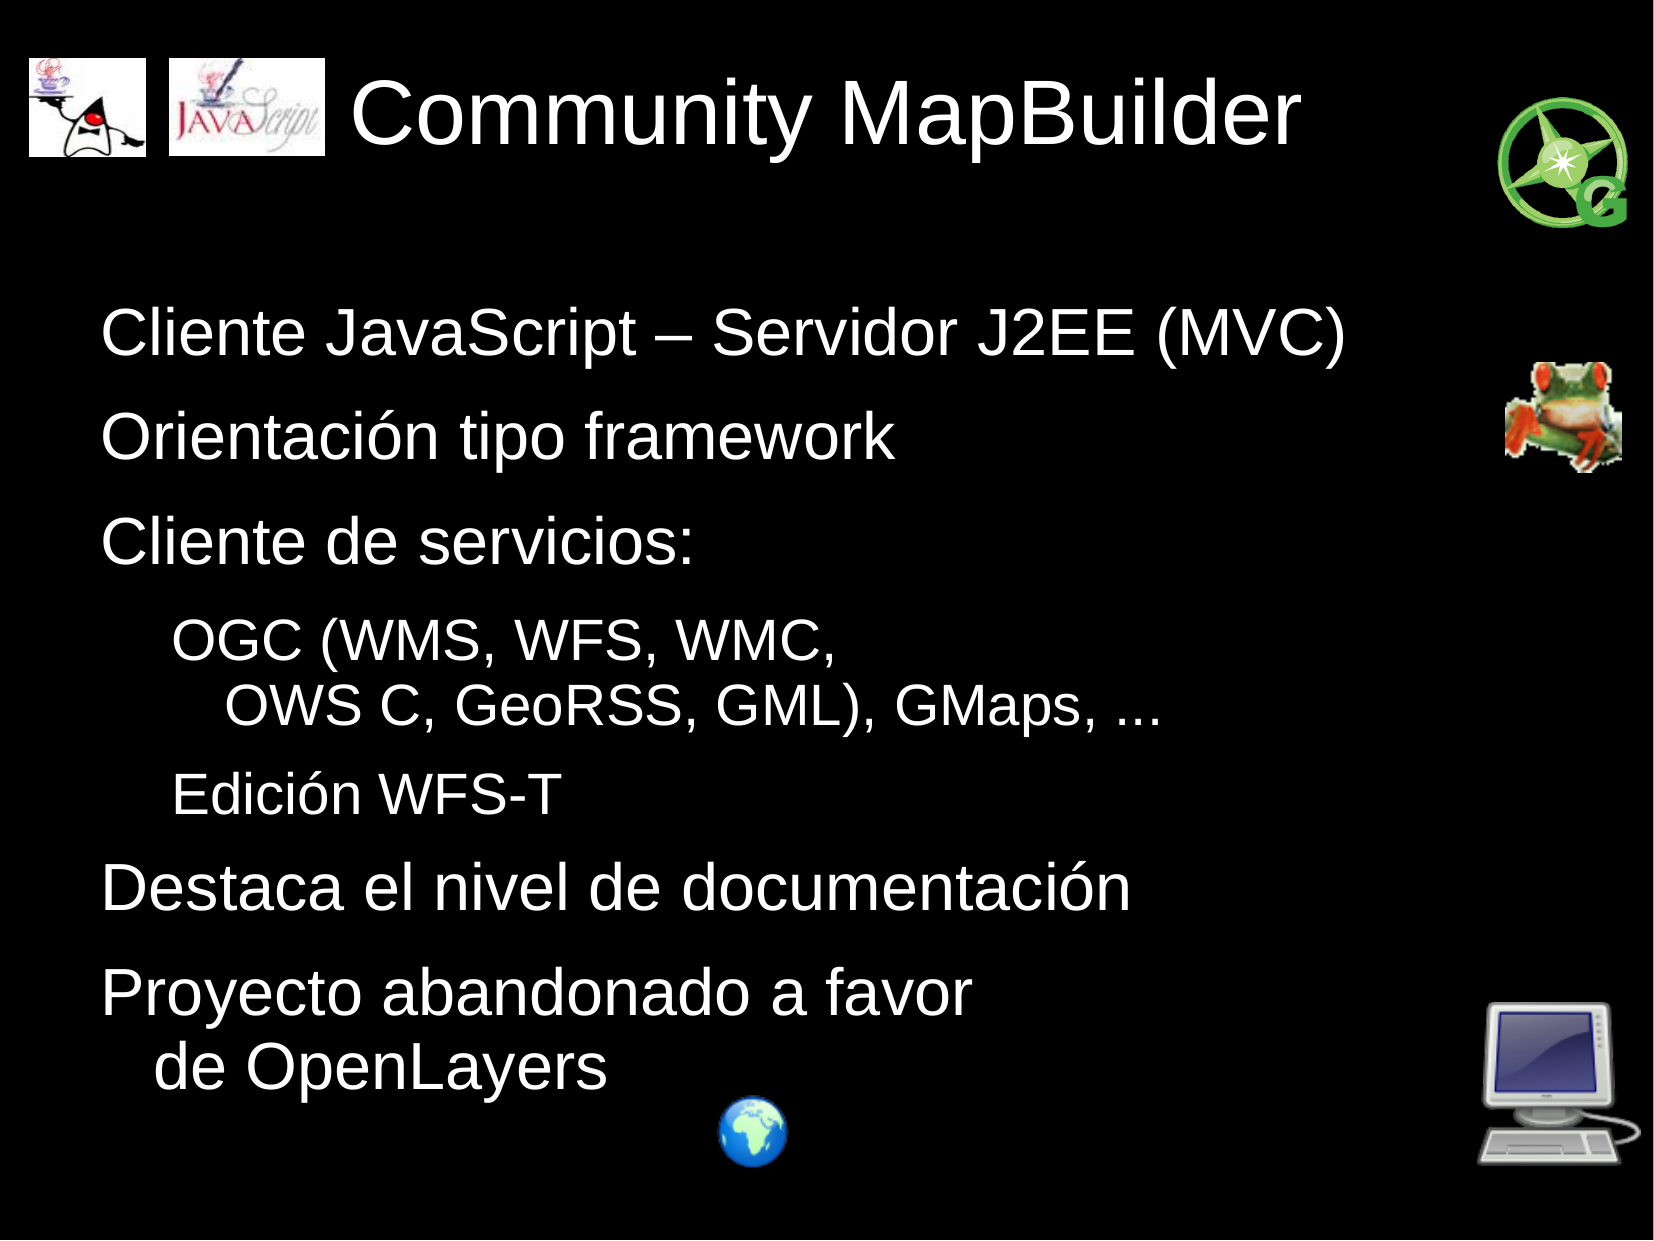

# Community MapBuilder
Cliente JavaScript – Servidor J2EE (MVC)
Orientación tipo framework
Cliente de servicios:
OGC (WMS, WFS, WMC,
OWS C, GeoRSS, GML), GMaps, ...
Edición WFS-T
Destaca el nivel de documentación
Proyecto abandonado a favor
de OpenLayers